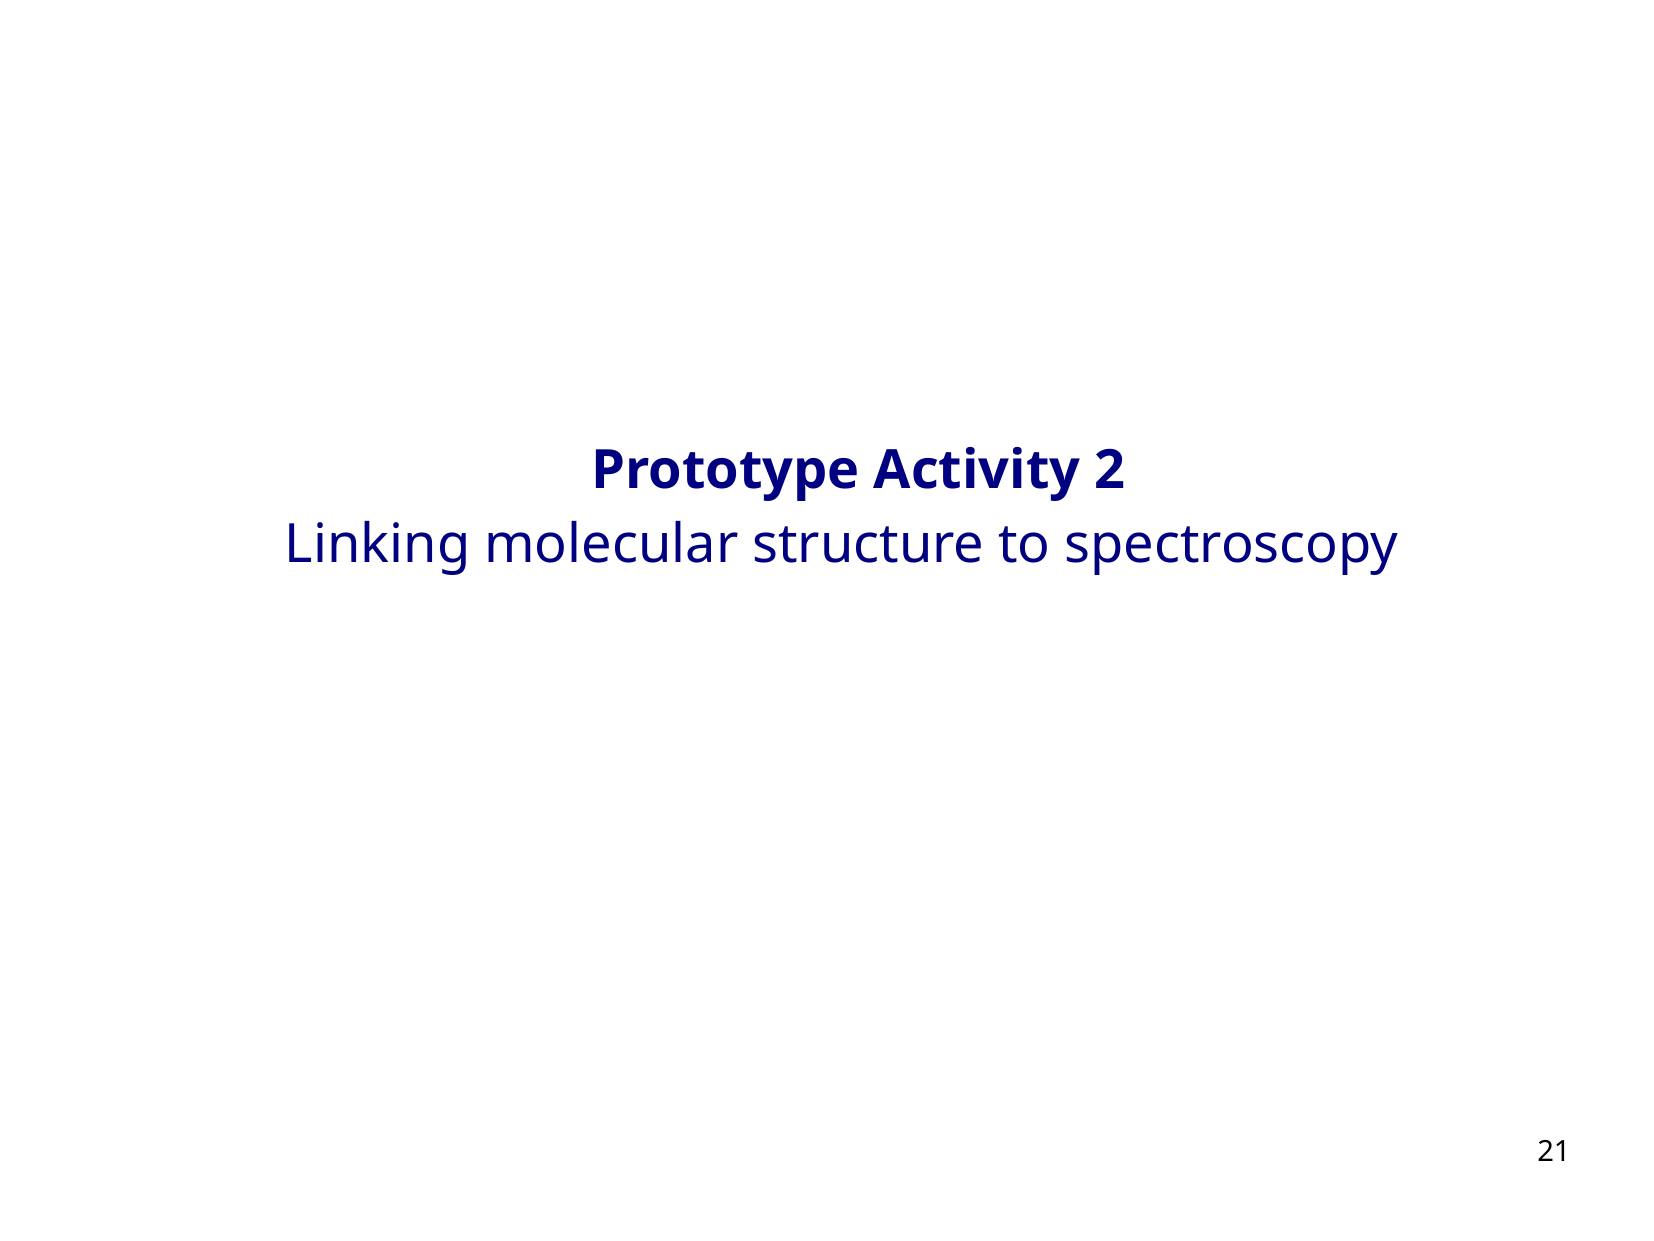

# Prototype Activity 2 Linking molecular structure to spectroscopy
21